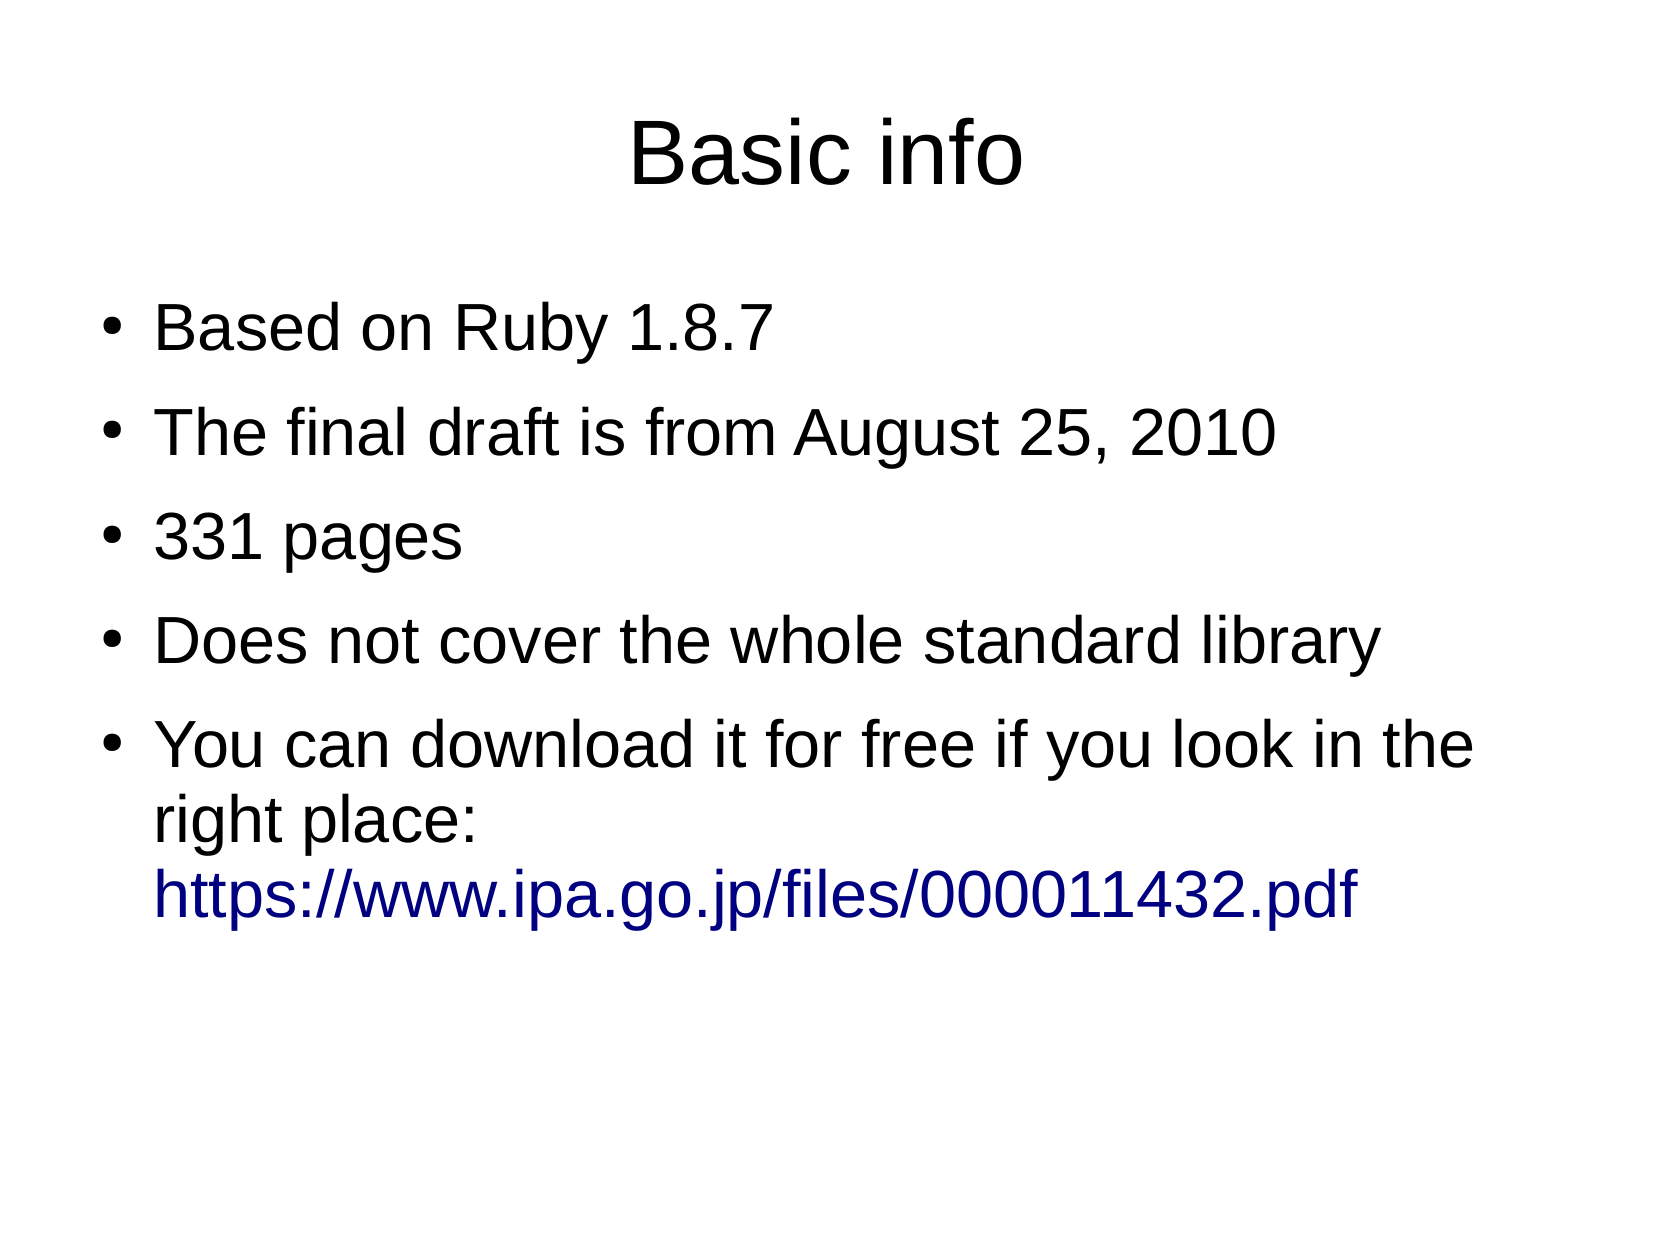

# Basic info
Based on Ruby 1.8.7
The final draft is from August 25, 2010
331 pages
Does not cover the whole standard library
You can download it for free if you look in the right place:https://www.ipa.go.jp/files/000011432.pdf